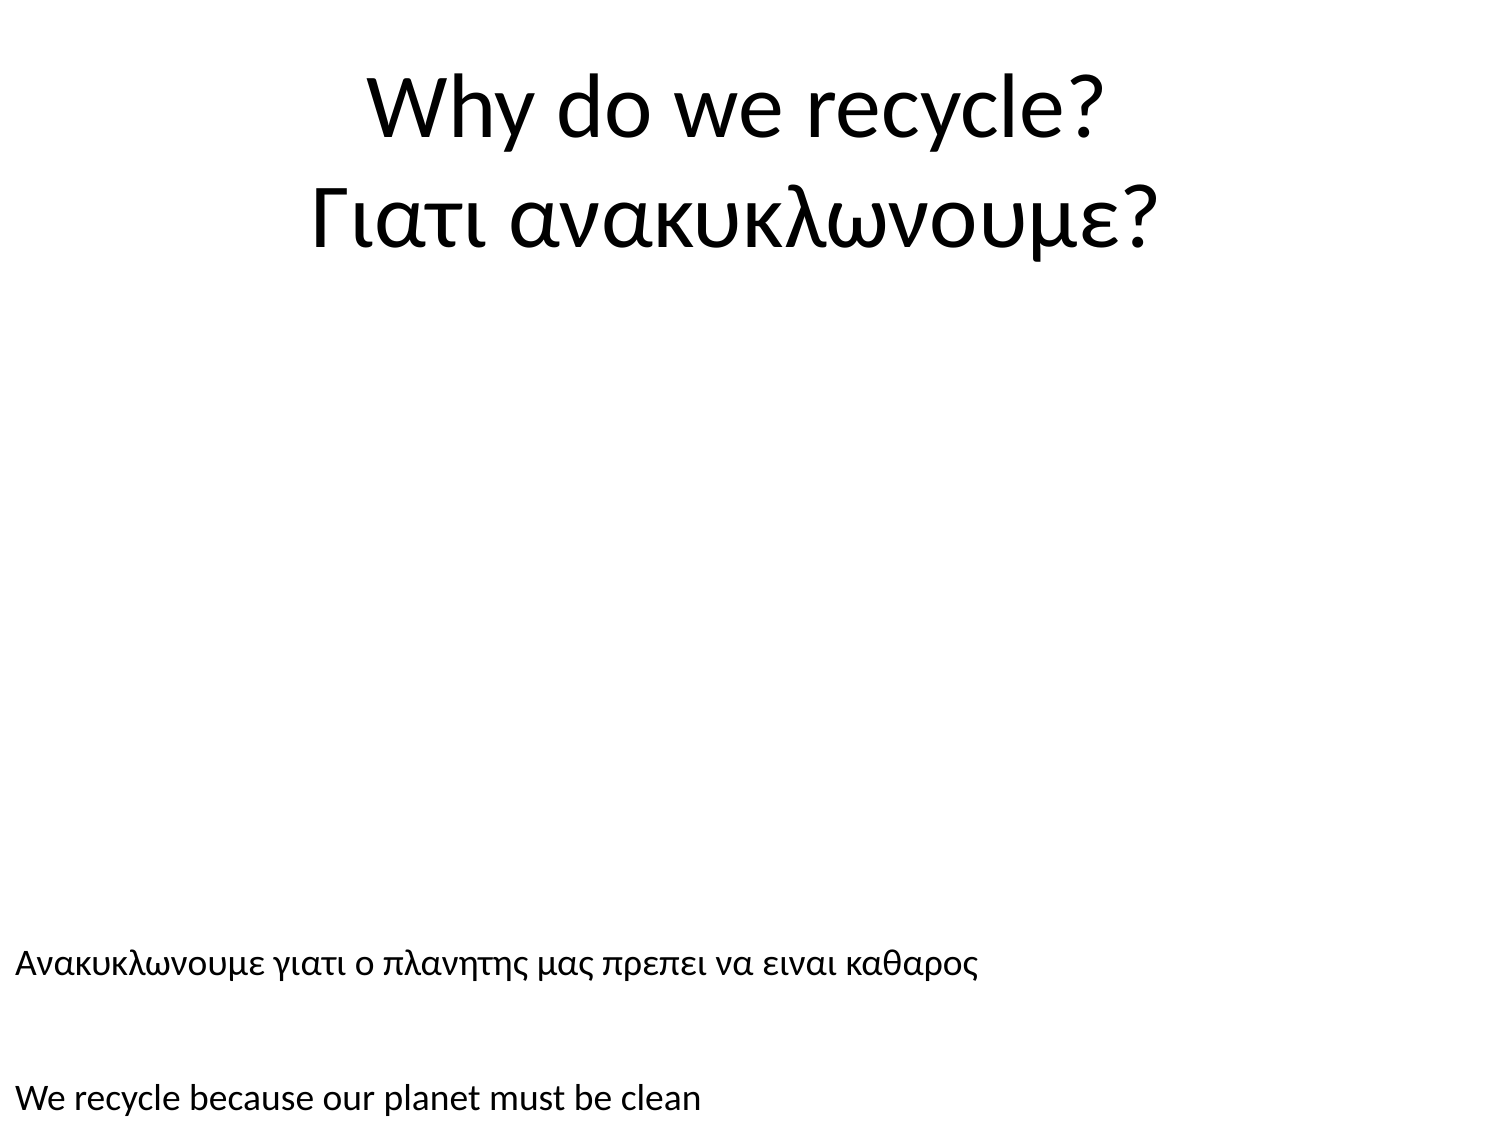

# Why do we recycle? Γιατι ανακυκλωνουμε?
Ανακυκλωνουμε γιατι ο πλανητης μας πρεπει να ειναι καθαρος
We recycle because our planet must be clean